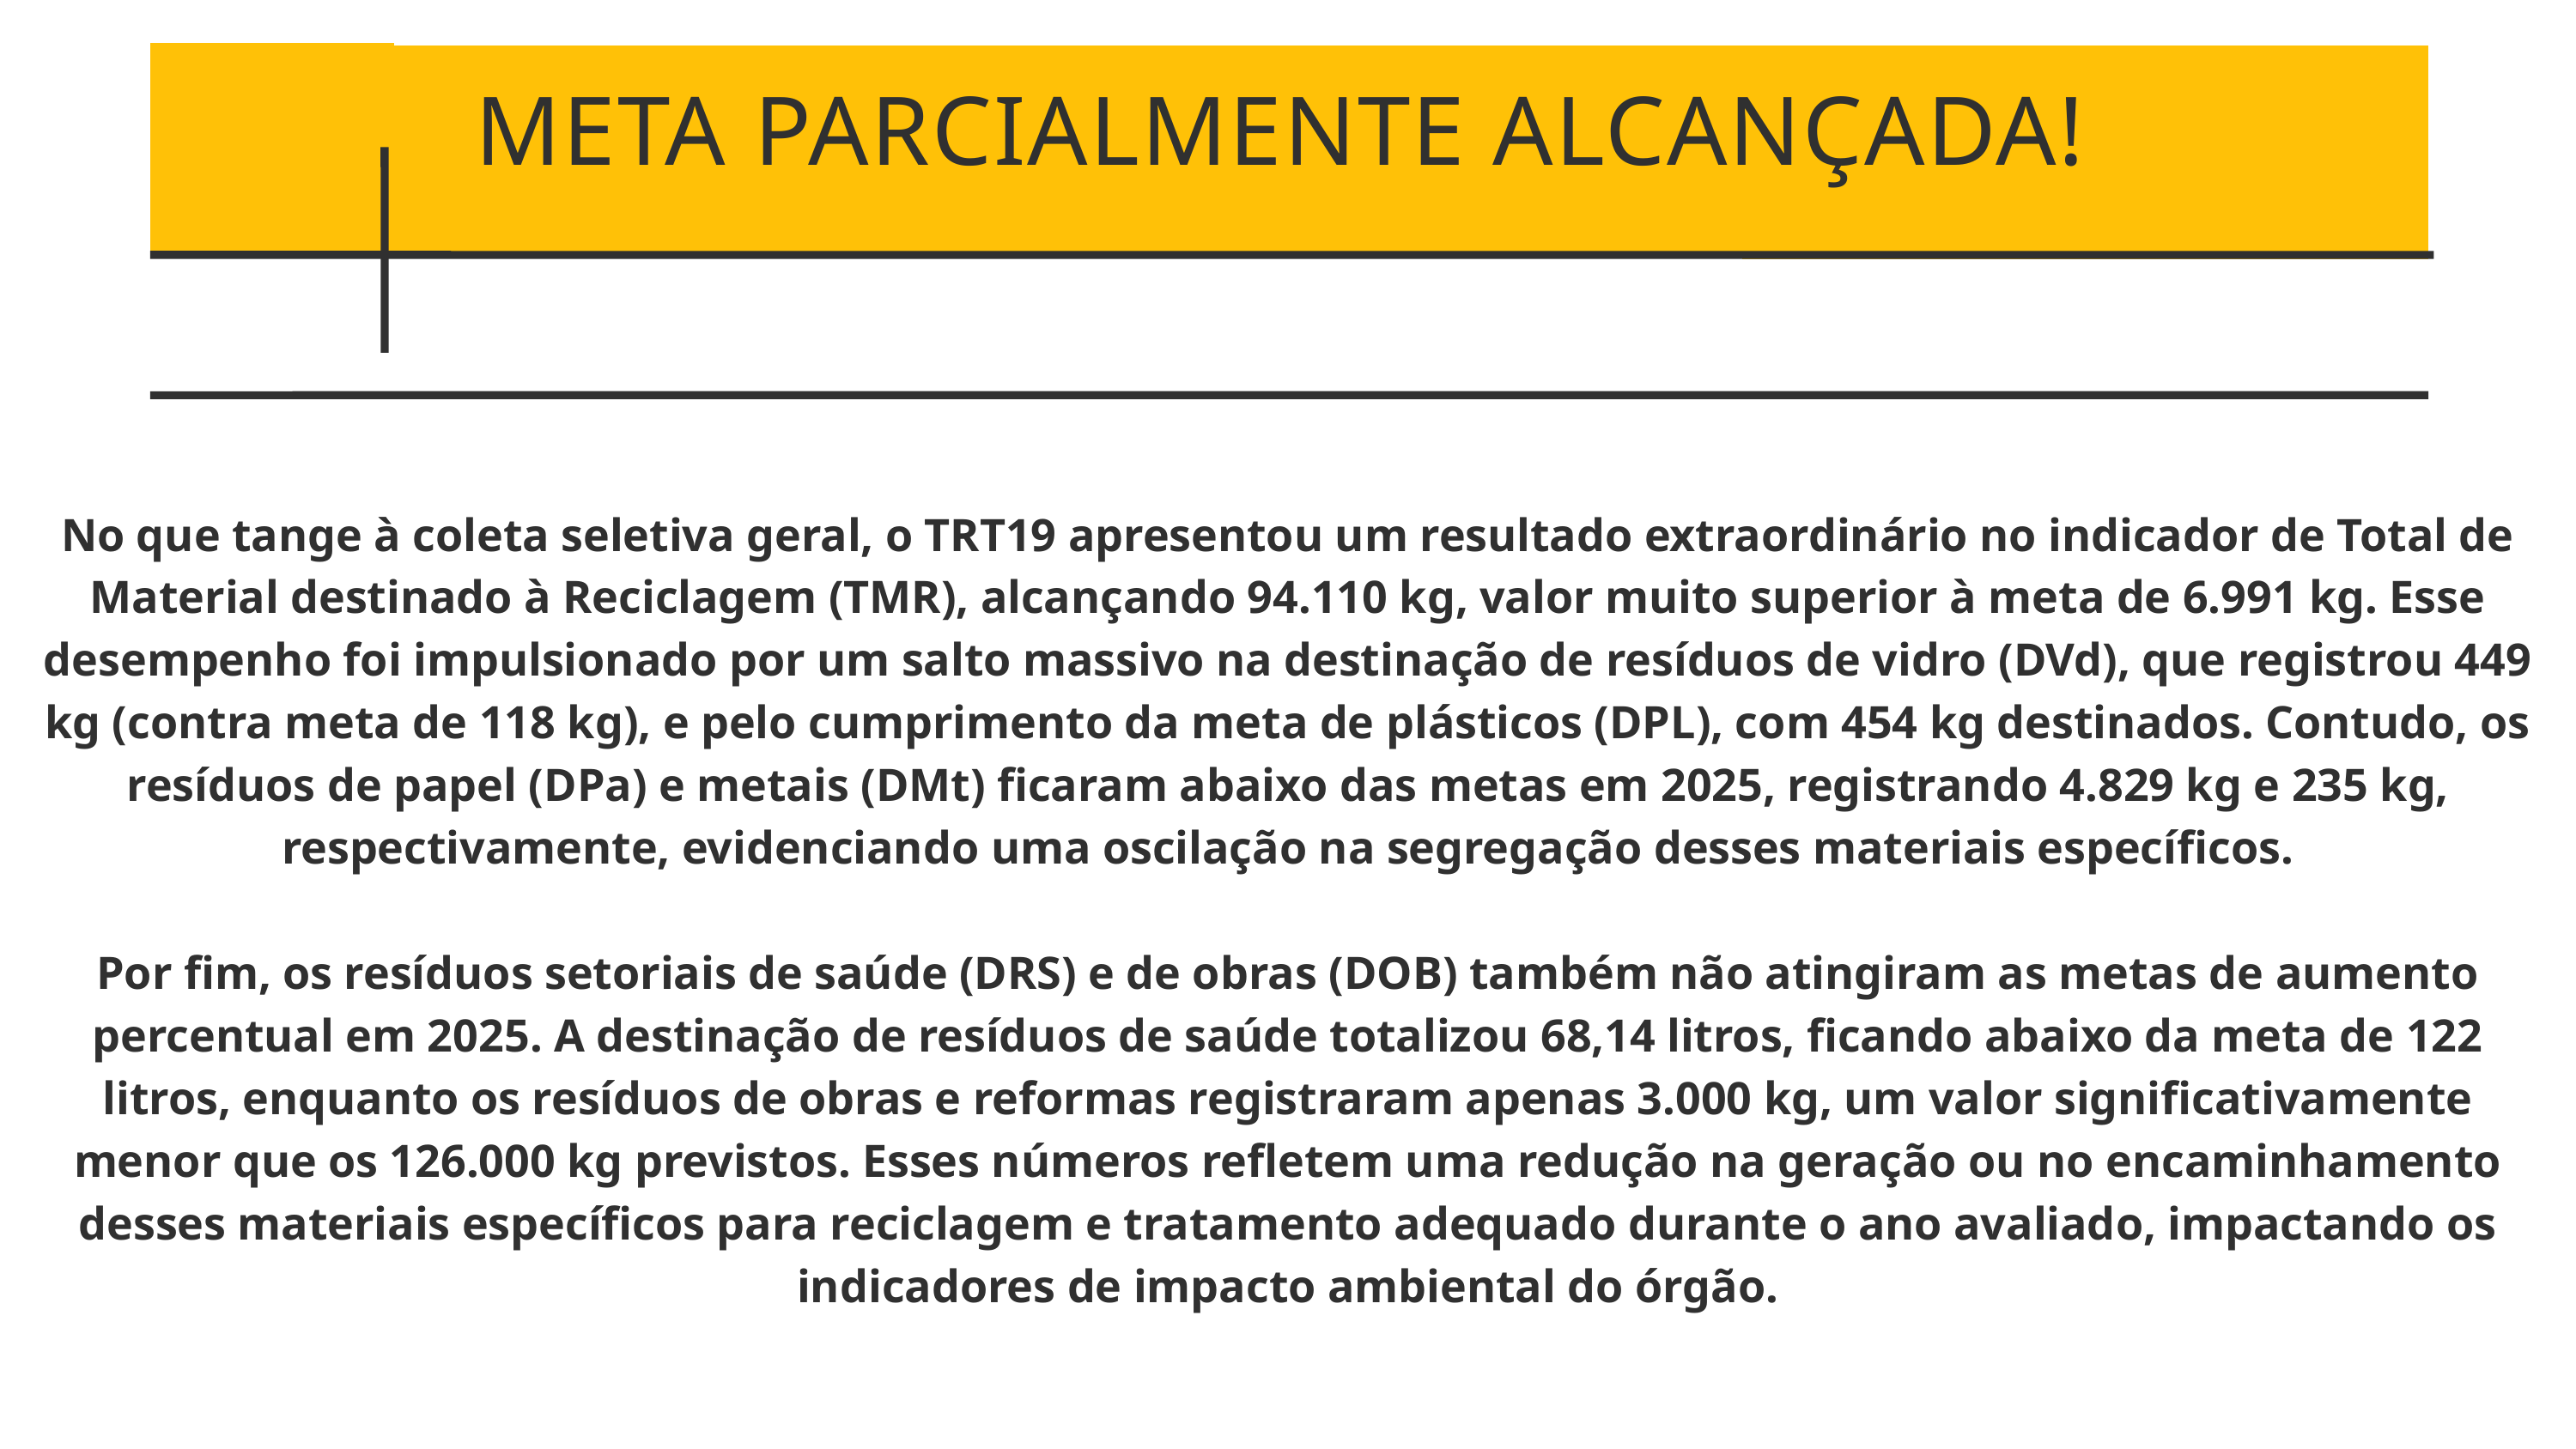

META PARCIALMENTE ALCANÇADA!
No que tange à coleta seletiva geral, o TRT19 apresentou um resultado extraordinário no indicador de Total de Material destinado à Reciclagem (TMR), alcançando 94.110 kg, valor muito superior à meta de 6.991 kg. Esse desempenho foi impulsionado por um salto massivo na destinação de resíduos de vidro (DVd), que registrou 449 kg (contra meta de 118 kg), e pelo cumprimento da meta de plásticos (DPL), com 454 kg destinados. Contudo, os resíduos de papel (DPa) e metais (DMt) ficaram abaixo das metas em 2025, registrando 4.829 kg e 235 kg, respectivamente, evidenciando uma oscilação na segregação desses materiais específicos.
Por fim, os resíduos setoriais de saúde (DRS) e de obras (DOB) também não atingiram as metas de aumento percentual em 2025. A destinação de resíduos de saúde totalizou 68,14 litros, ficando abaixo da meta de 122 litros, enquanto os resíduos de obras e reformas registraram apenas 3.000 kg, um valor significativamente menor que os 126.000 kg previstos. Esses números refletem uma redução na geração ou no encaminhamento desses materiais específicos para reciclagem e tratamento adequado durante o ano avaliado, impactando os indicadores de impacto ambiental do órgão.